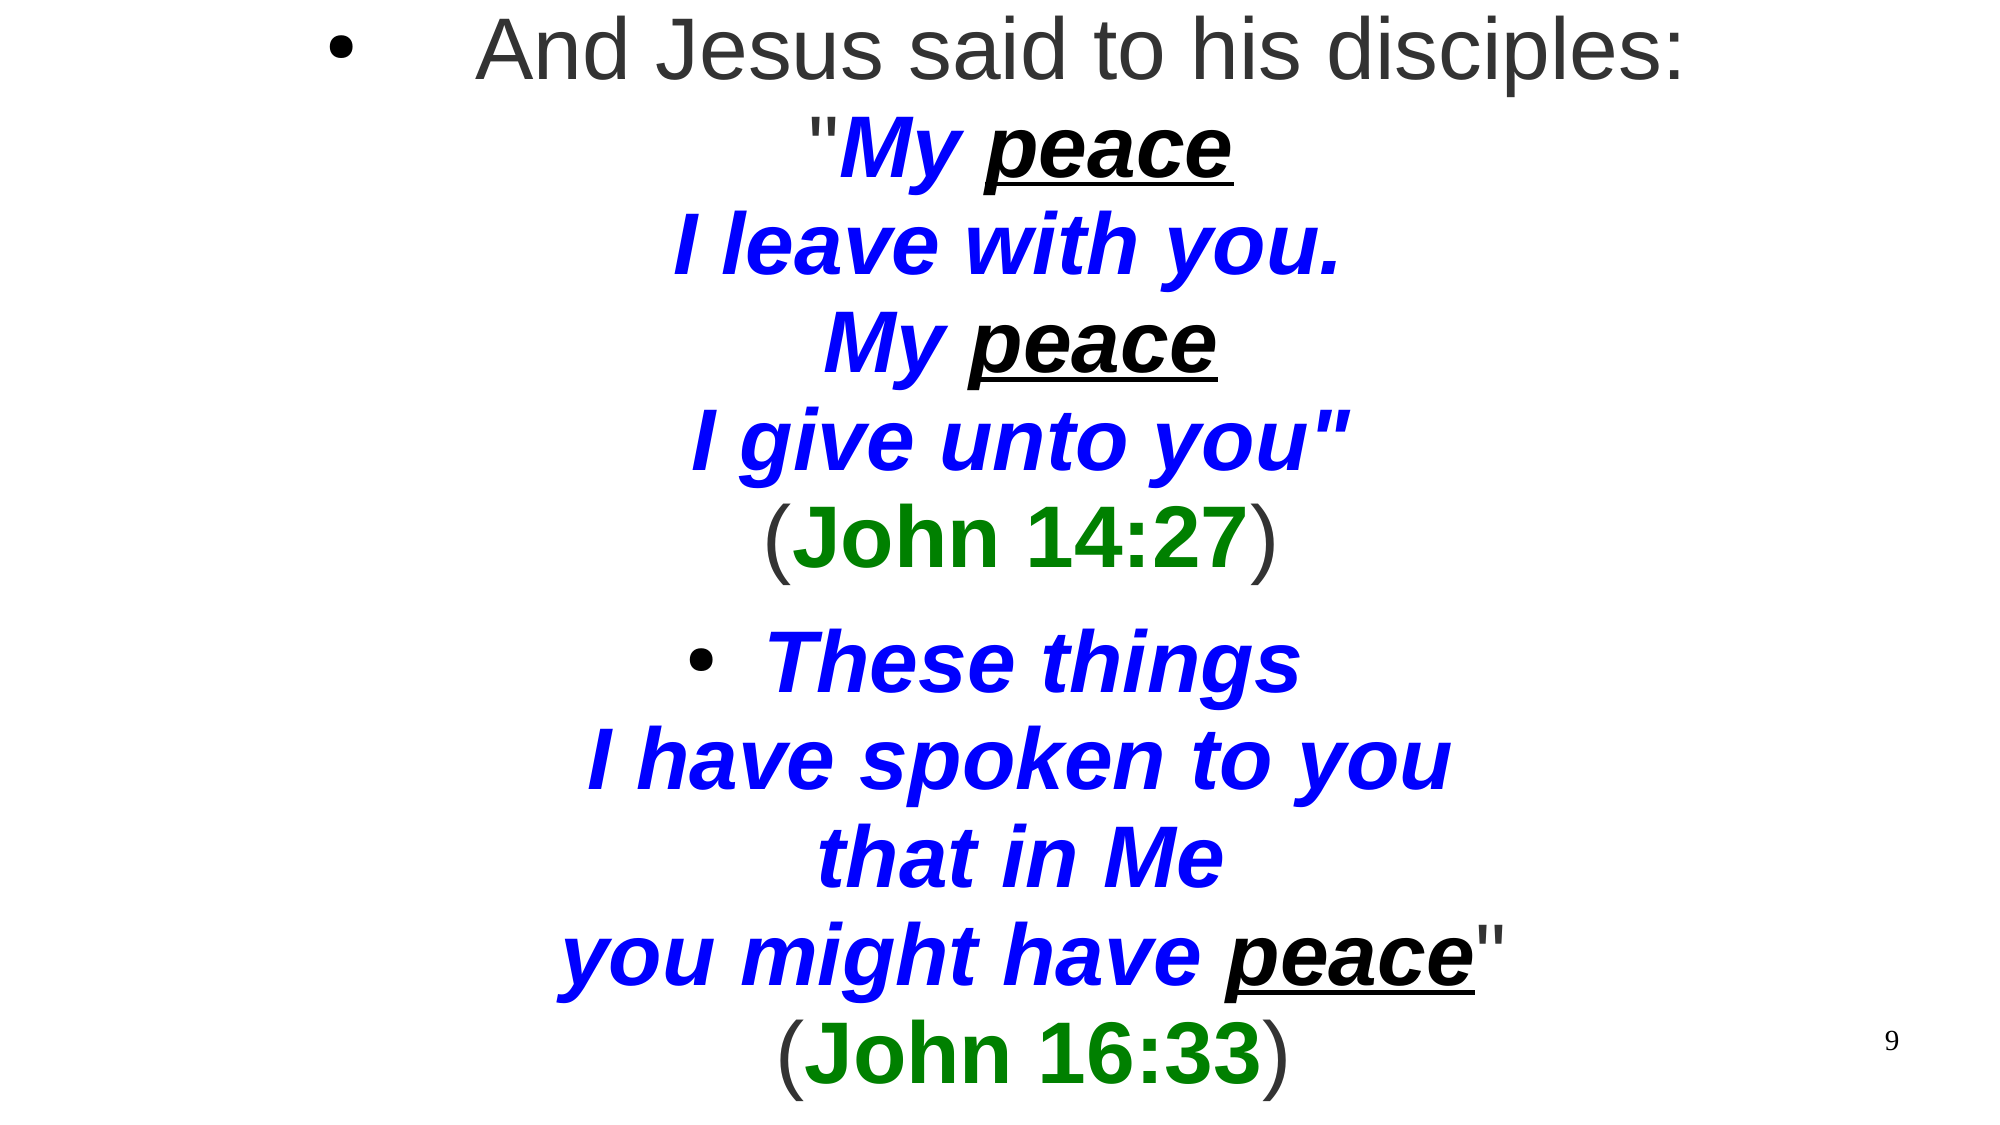

# And Jesus said to his disciples: "My peace I leave with you.  My peace I give unto you"  (John 14:27)
 These things
I have spoken to you
that in Me
you might have peace"
(John 16:33)
9